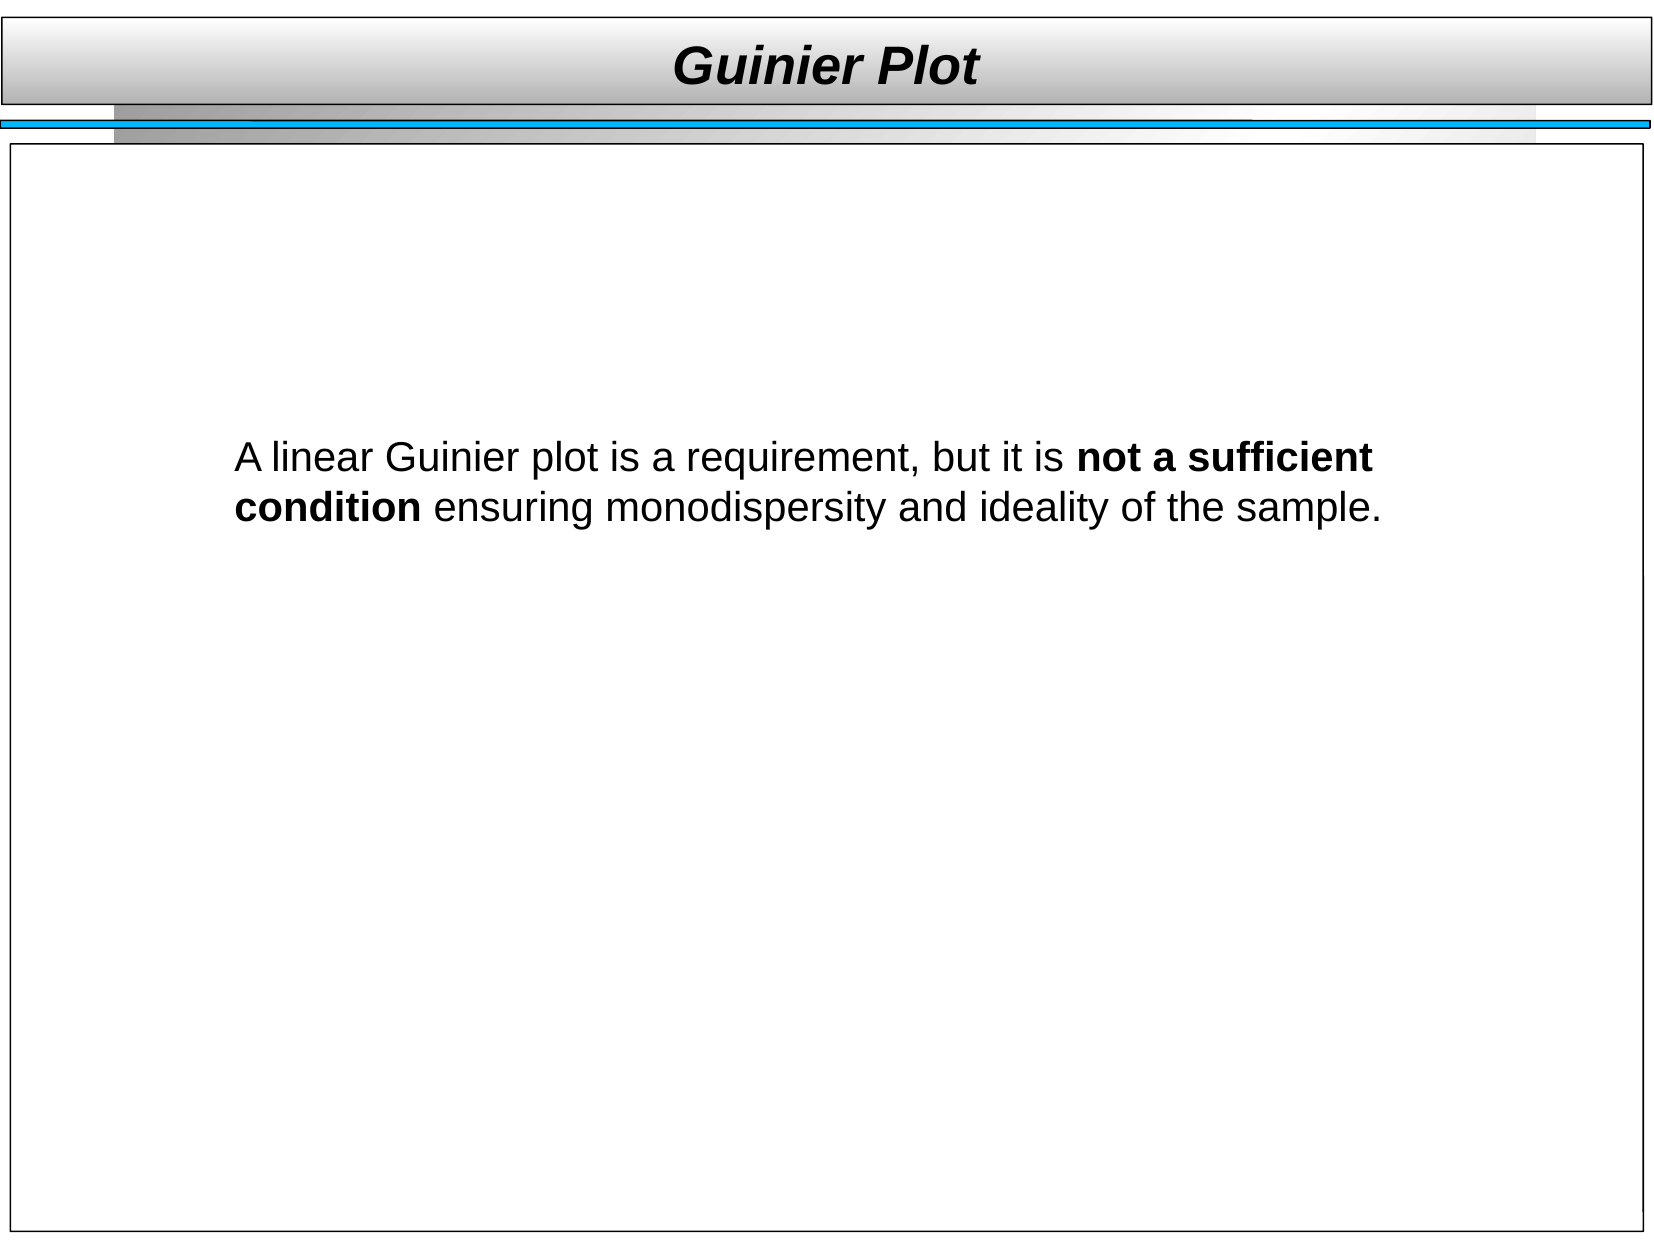

Guinier Plot
A linear Guinier plot is a requirement, but it is not a sufficient condition ensuring monodispersity and ideality of the sample.